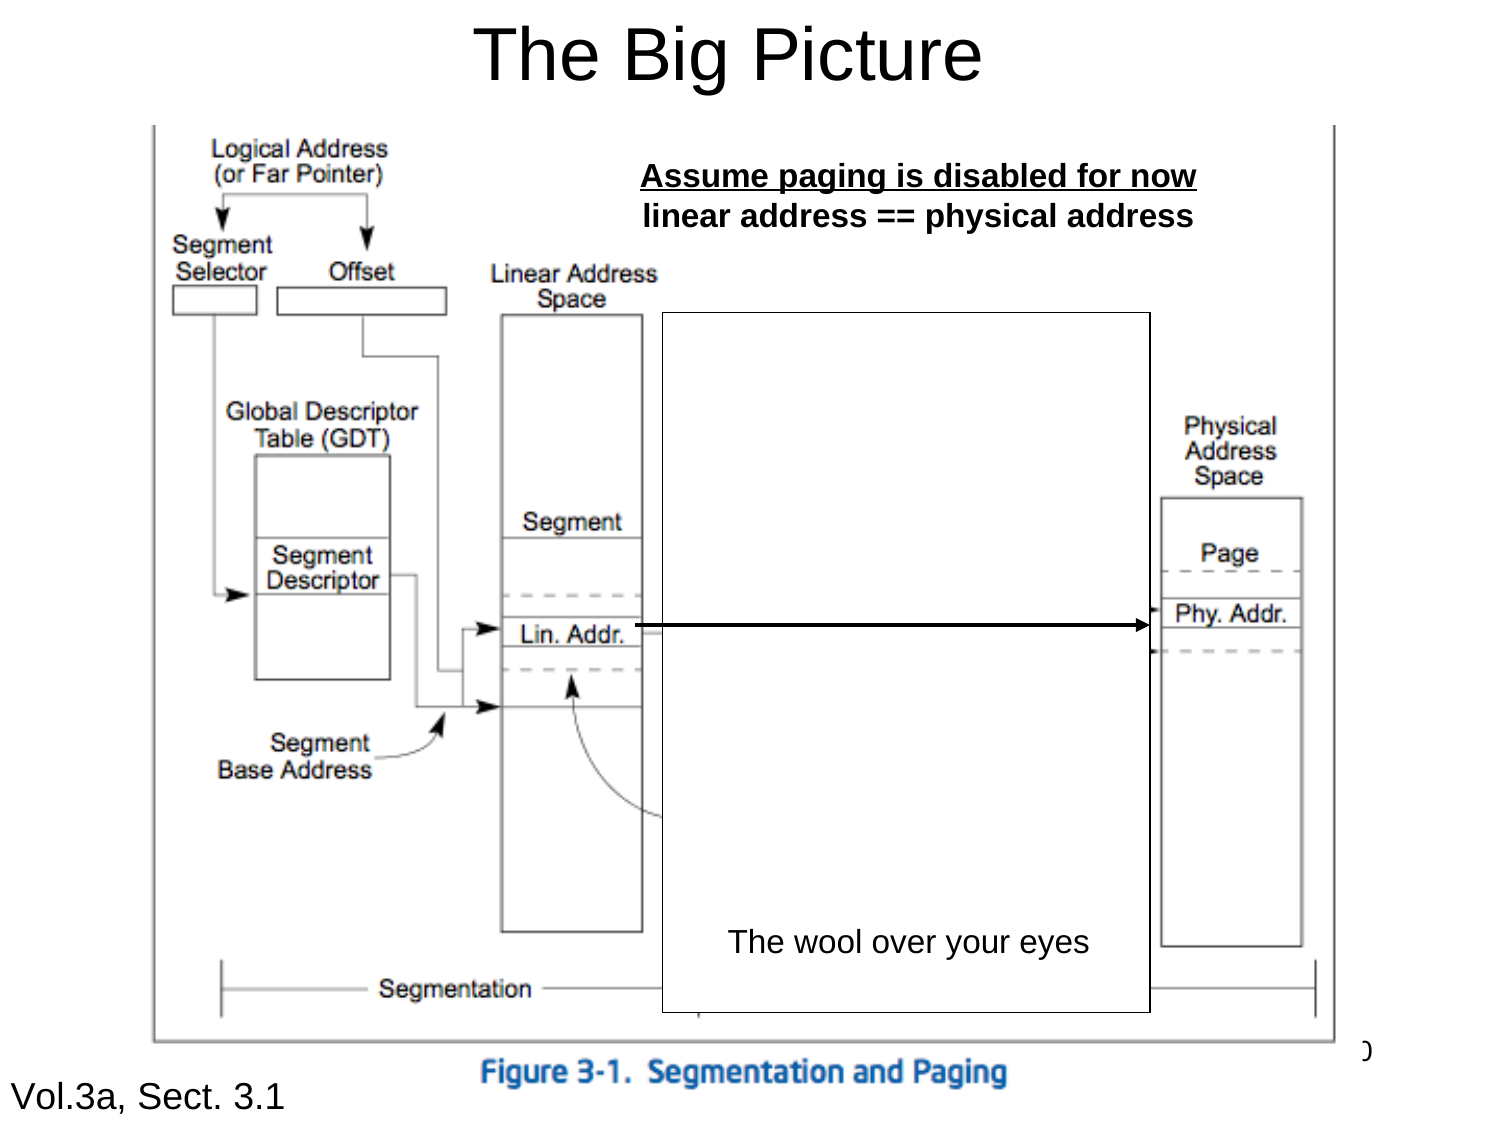

The Big Picture
Assume paging is disabled for now
linear address == physical address
#
The wool over your eyes
Vol.3a, Sect. 3.1